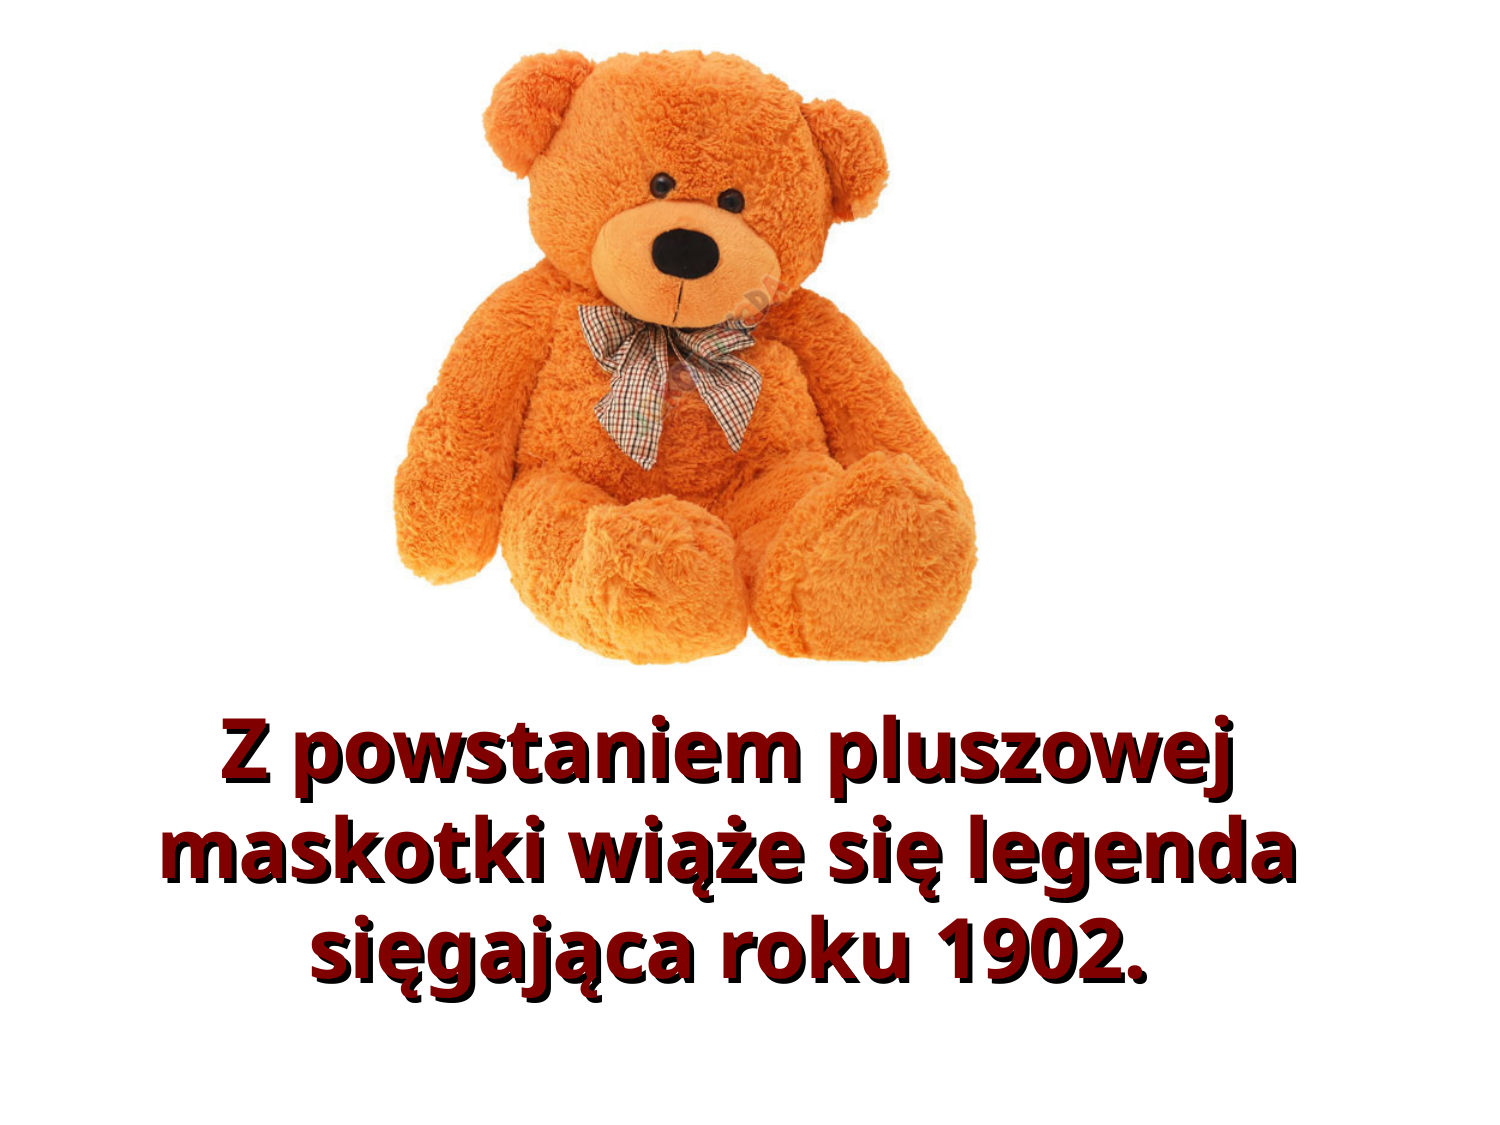

# Z powstaniem pluszowej maskotki wiąże się legenda sięgająca roku 1902.